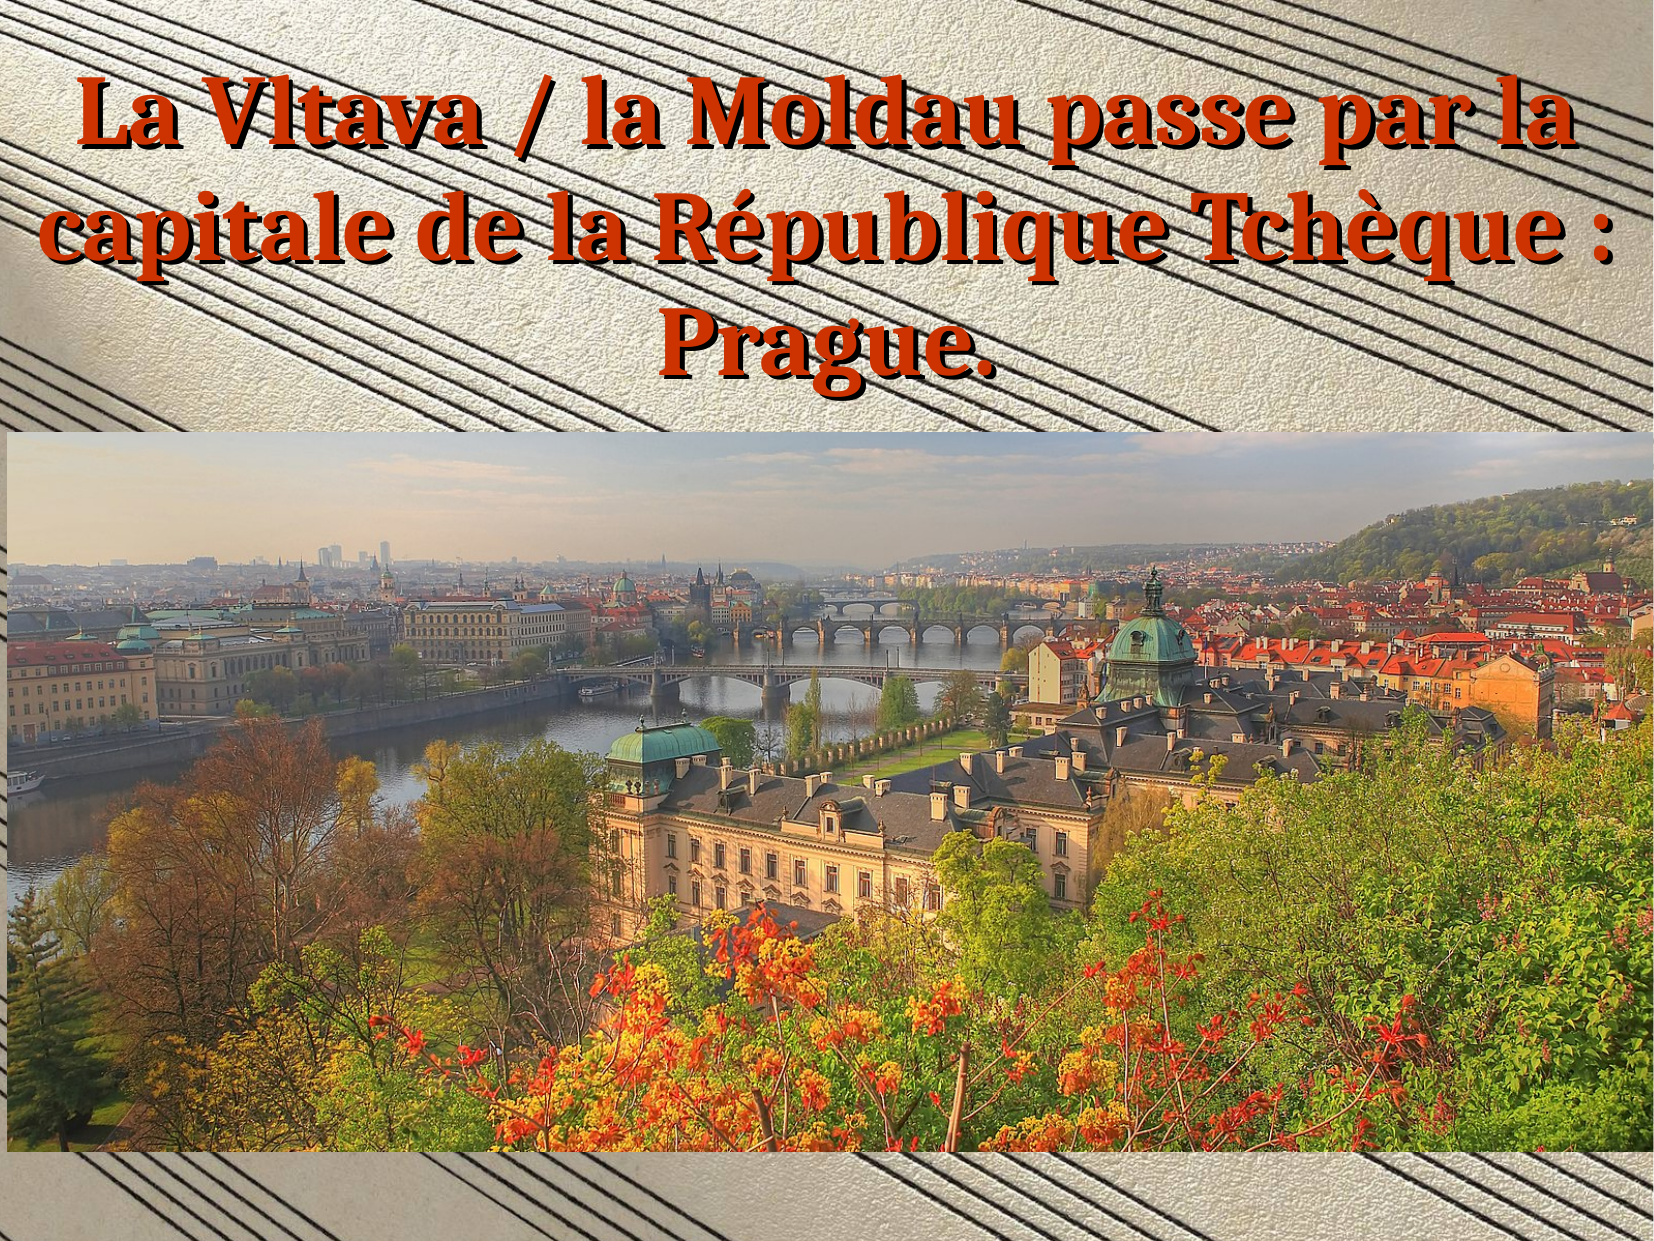

La Vltava / la Moldau passe par la capitale de la République Tchèque : Prague.